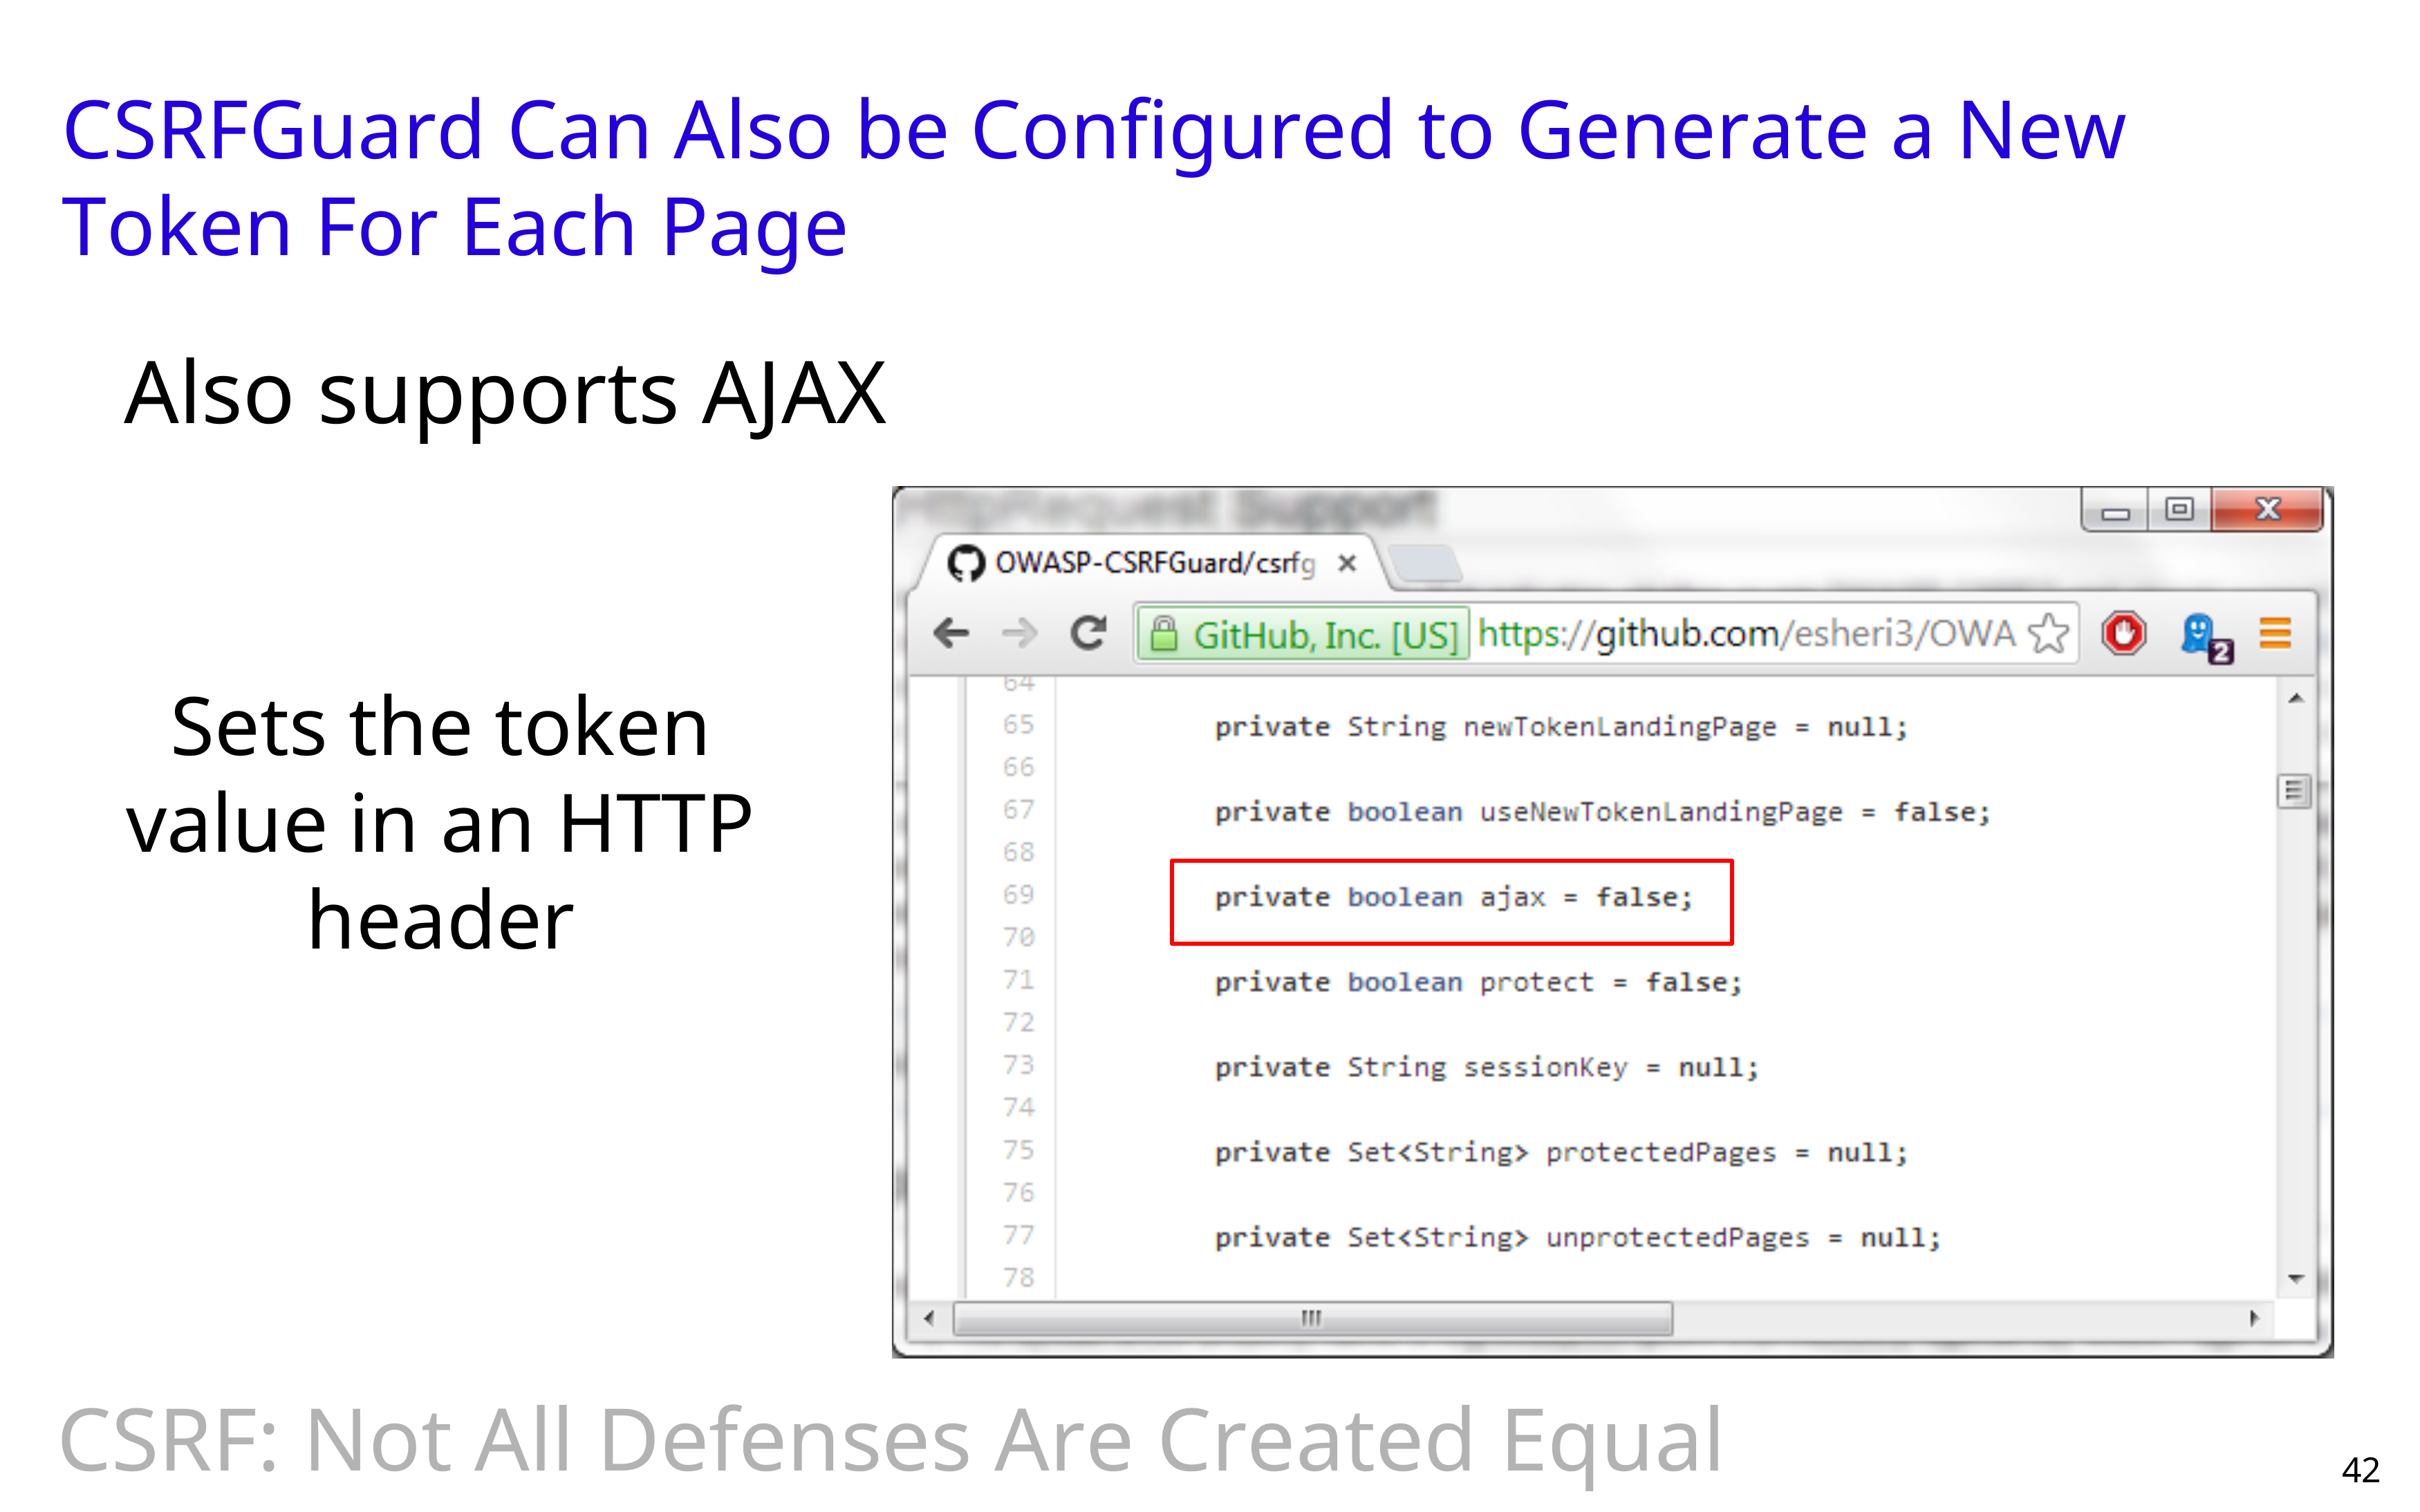

CSRFGuard Can Also be Configured to Generate a New Token For Each Page
Also supports AJAX
Sets the token value in an HTTP header